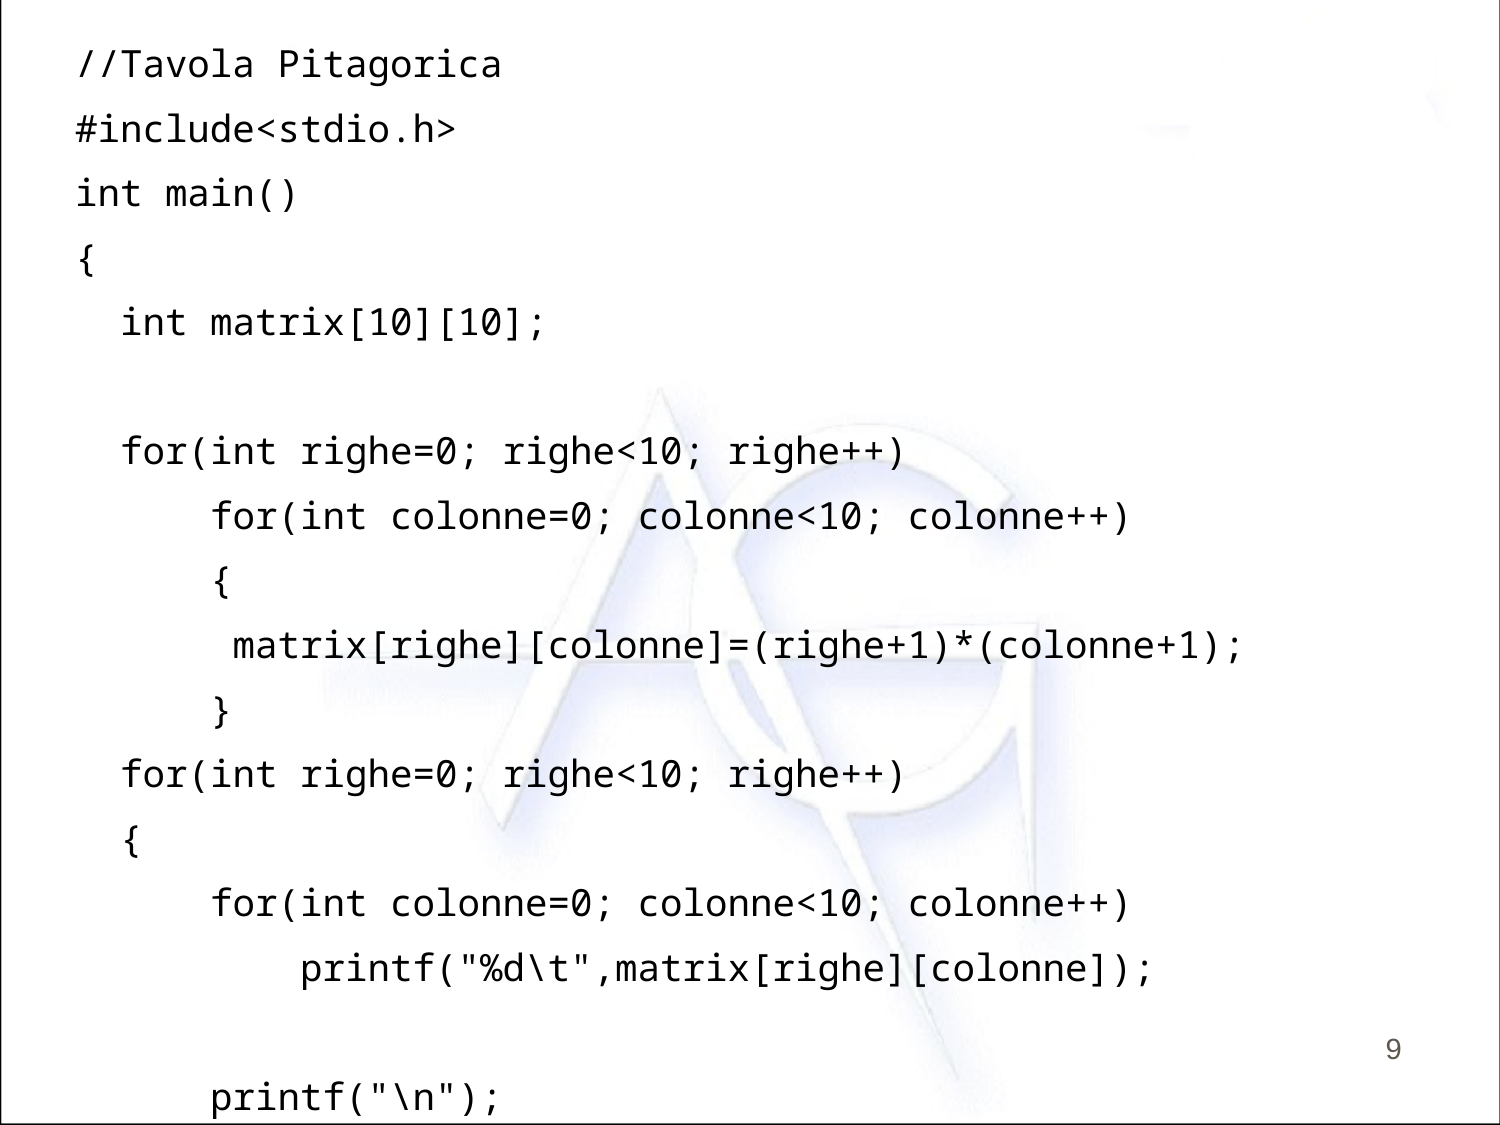

# //Tavola Pitagorica
#include<stdio.h>
int main()
{
 int matrix[10][10];
 for(int righe=0; righe<10; righe++)
 for(int colonne=0; colonne<10; colonne++)
 {
 matrix[righe][colonne]=(righe+1)*(colonne+1);
 }
 for(int righe=0; righe<10; righe++)
 {
 for(int colonne=0; colonne<10; colonne++)
 printf("%d\t",matrix[righe][colonne]);
 printf("\n");
 }
}
9